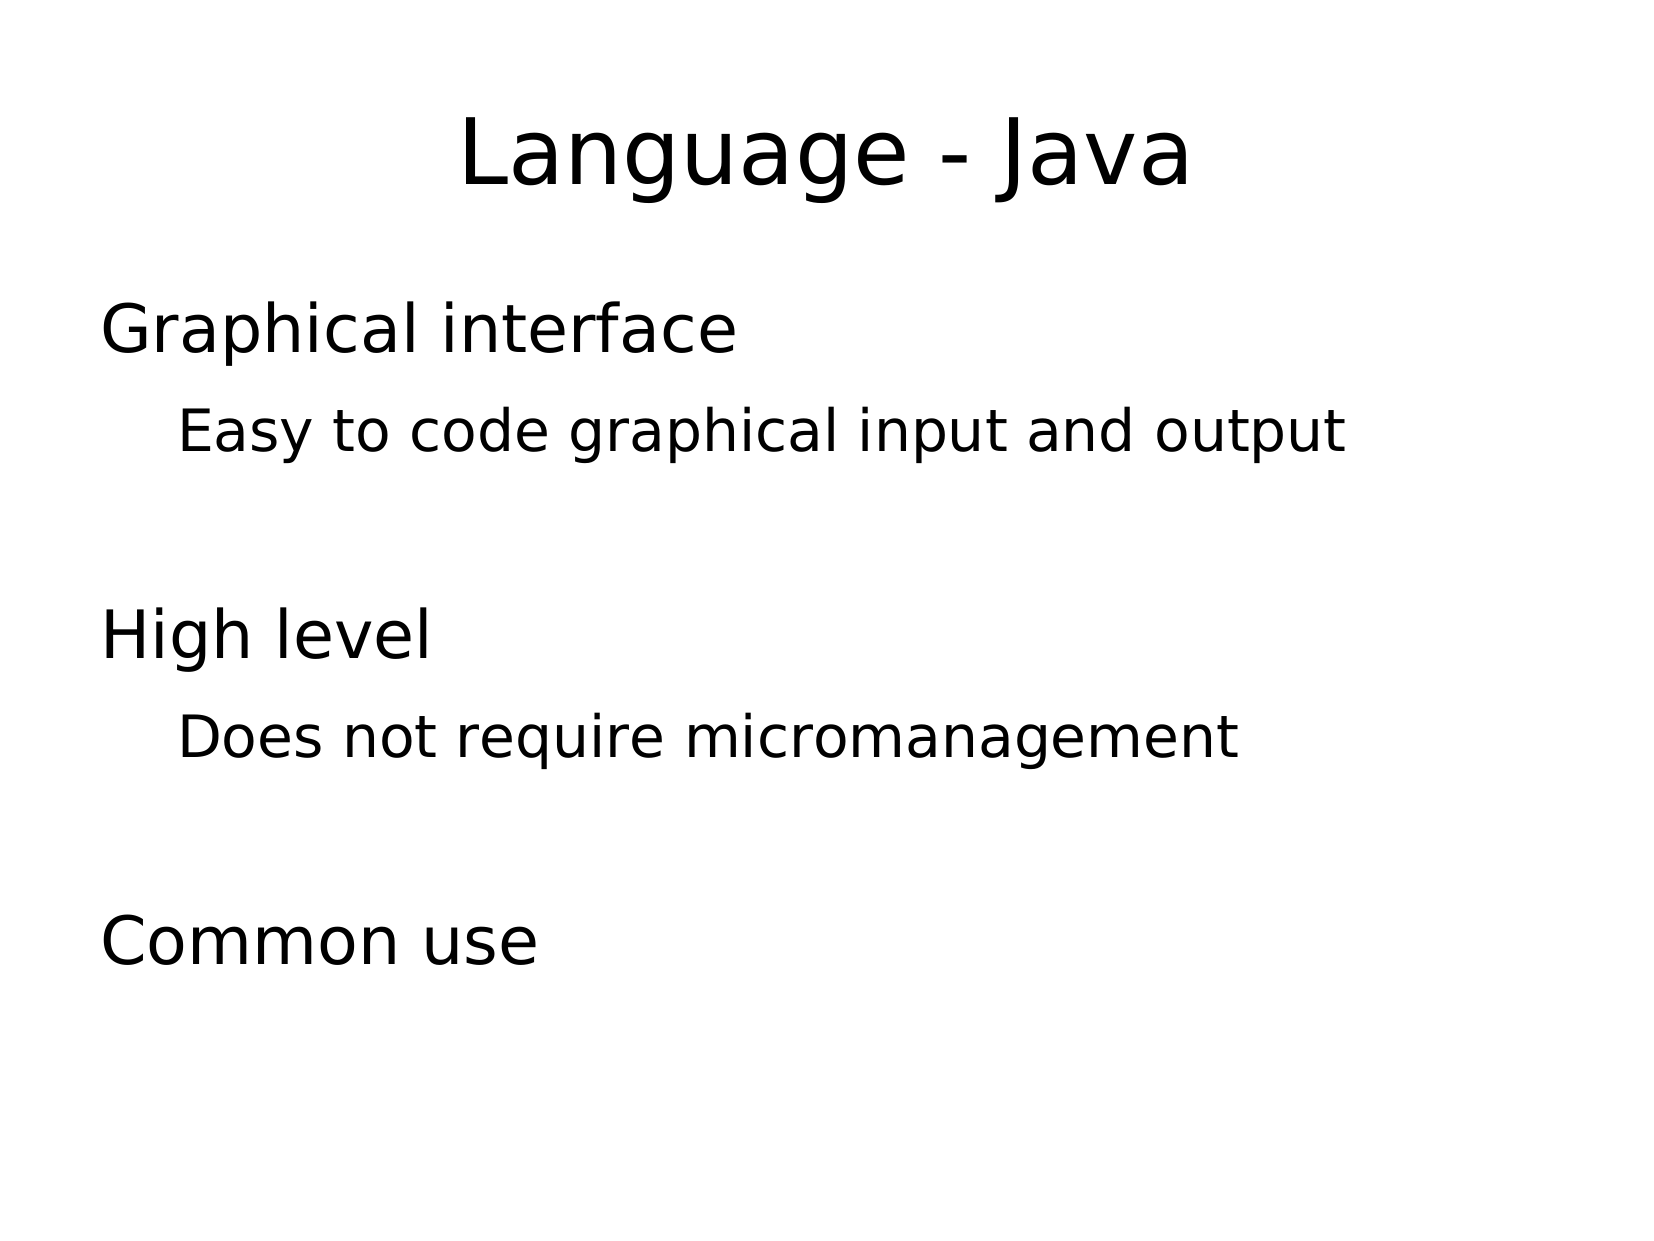

# Language - Java
Graphical interface
Easy to code graphical input and output
High level
Does not require micromanagement
Common use